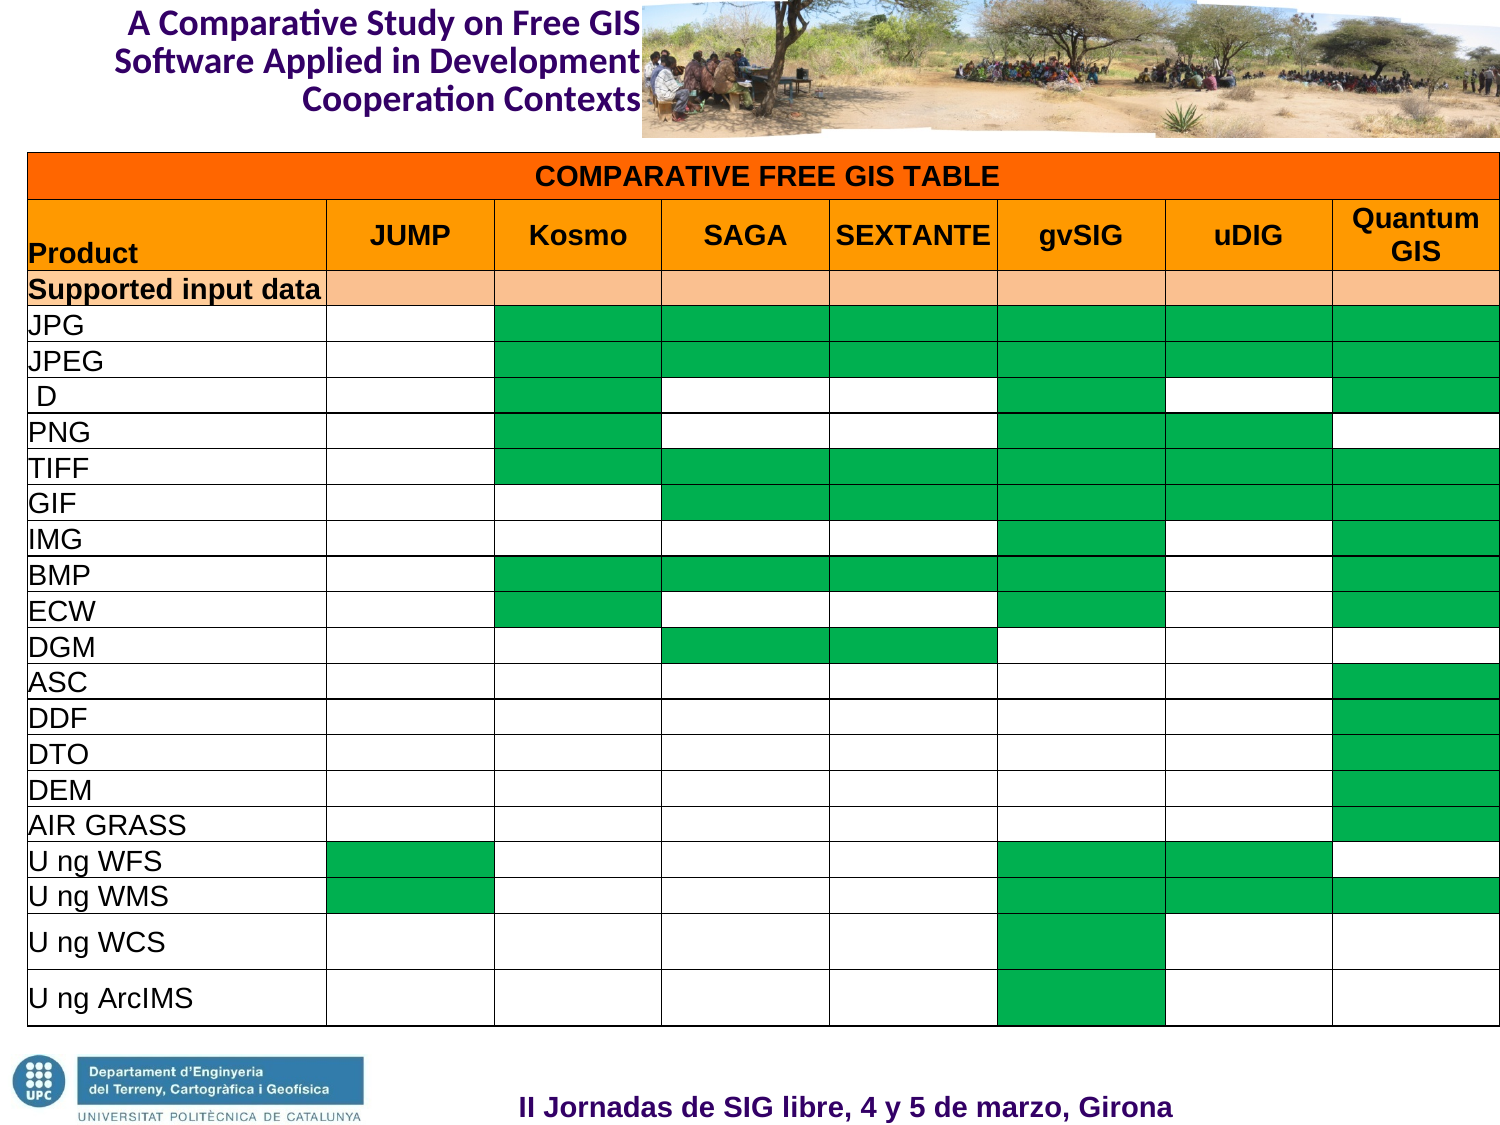

COMPARATIVE FREE GIS TABLE
Product
JUMP
Kosmo
SAGA
SEXTANTE
gvSIG
uDIG
Quantum GIS
Supported input data
JPG
JPEG
 D
PNG
TIFF
GIF
IMG
BMP
ECW
DGM
ASC
DDF
DTO
DEM
AIR GRASS
U ng WFS
U ng WMS
U ng WCS
U ng ArcIMS
II Jornadas de SIG libre, 4 y 5 de marzo, Girona